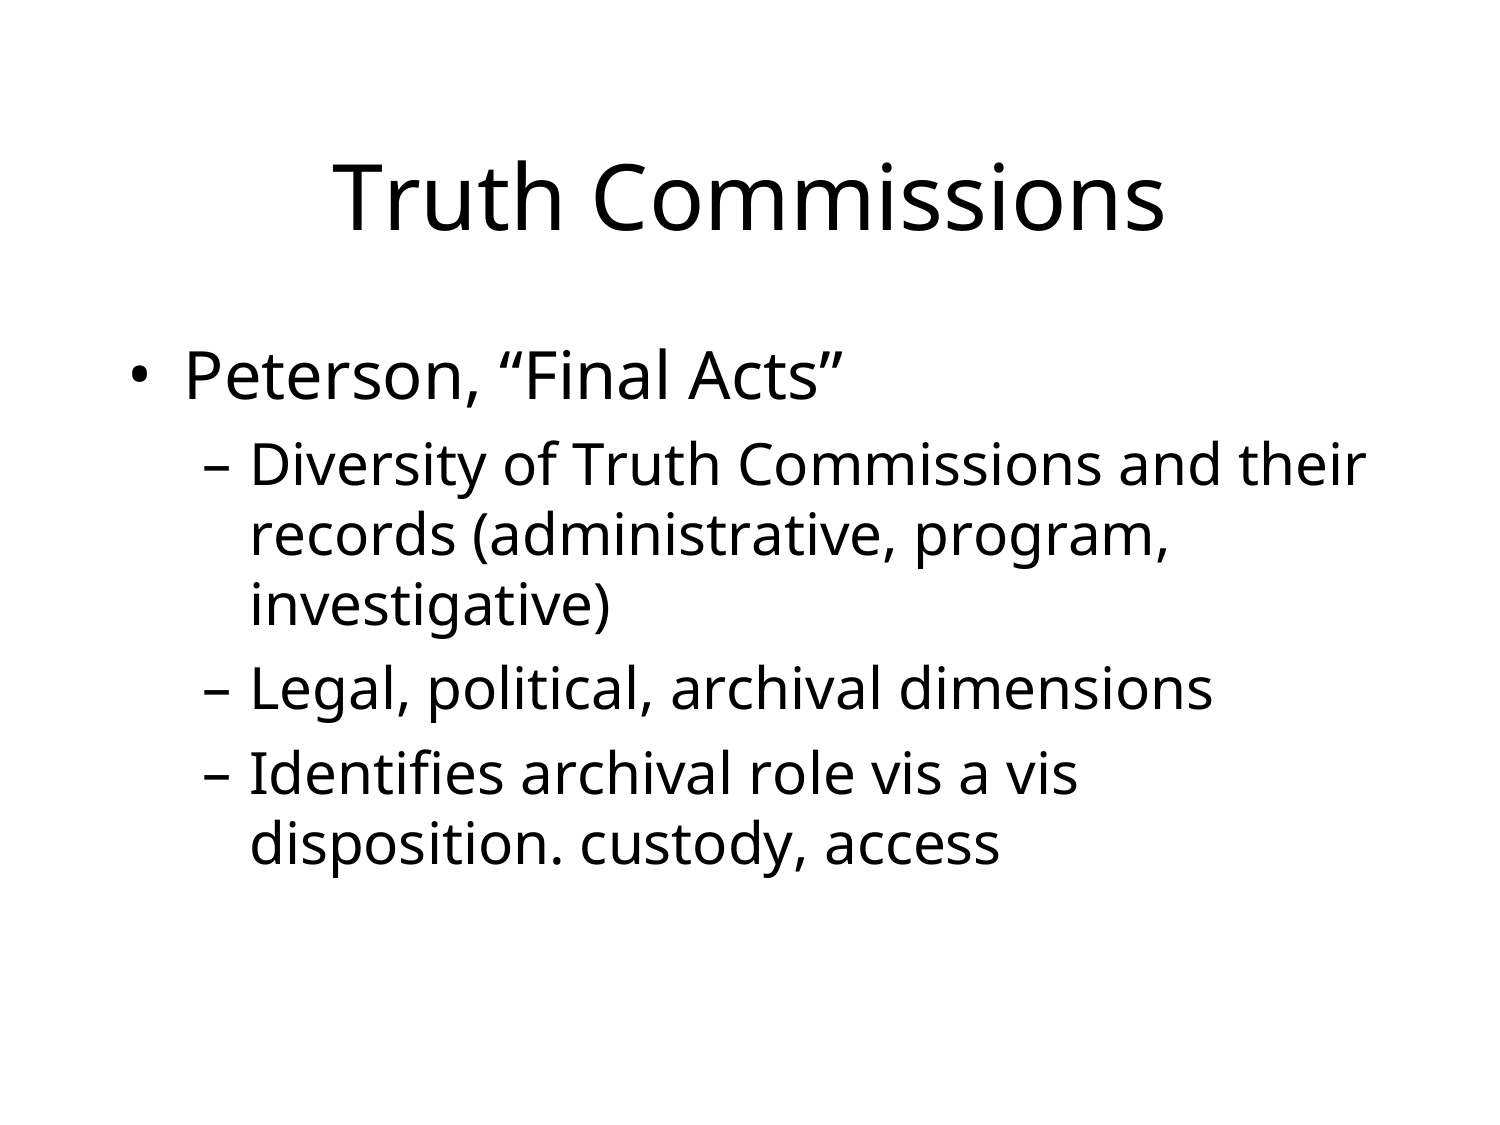

# Truth Commissions
Peterson, “Final Acts”
Diversity of Truth Commissions and their records (administrative, program, investigative)
Legal, political, archival dimensions
Identifies archival role vis a vis disposition. custody, access